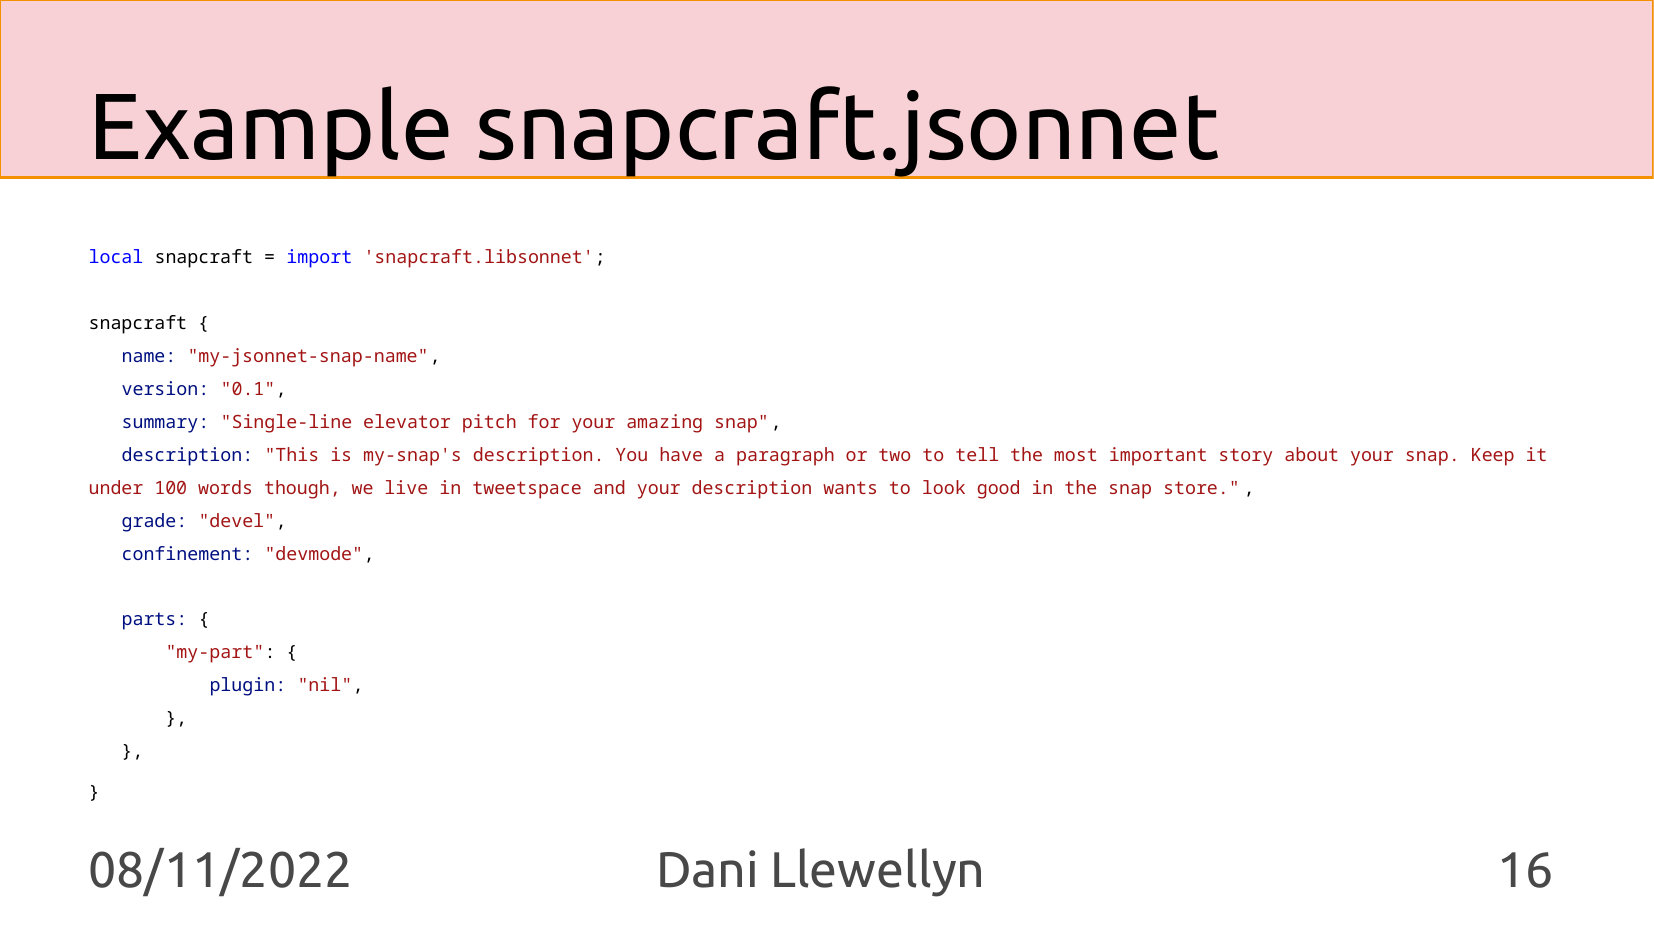

# Example snapcraft.jsonnet
local snapcraft = import 'snapcraft.libsonnet';
snapcraft {
 name: "my-jsonnet-snap-name",
 version: "0.1",
 summary: "Single-line elevator pitch for your amazing snap",
 description: "This is my-snap's description. You have a paragraph or two to tell the most important story about your snap. Keep it under 100 words though, we live in tweetspace and your description wants to look good in the snap store.",
 grade: "devel",
 confinement: "devmode",
 parts: {
 "my-part": {
 plugin: "nil",
 },
 },
}
08/11/2022
Dani Llewellyn
16